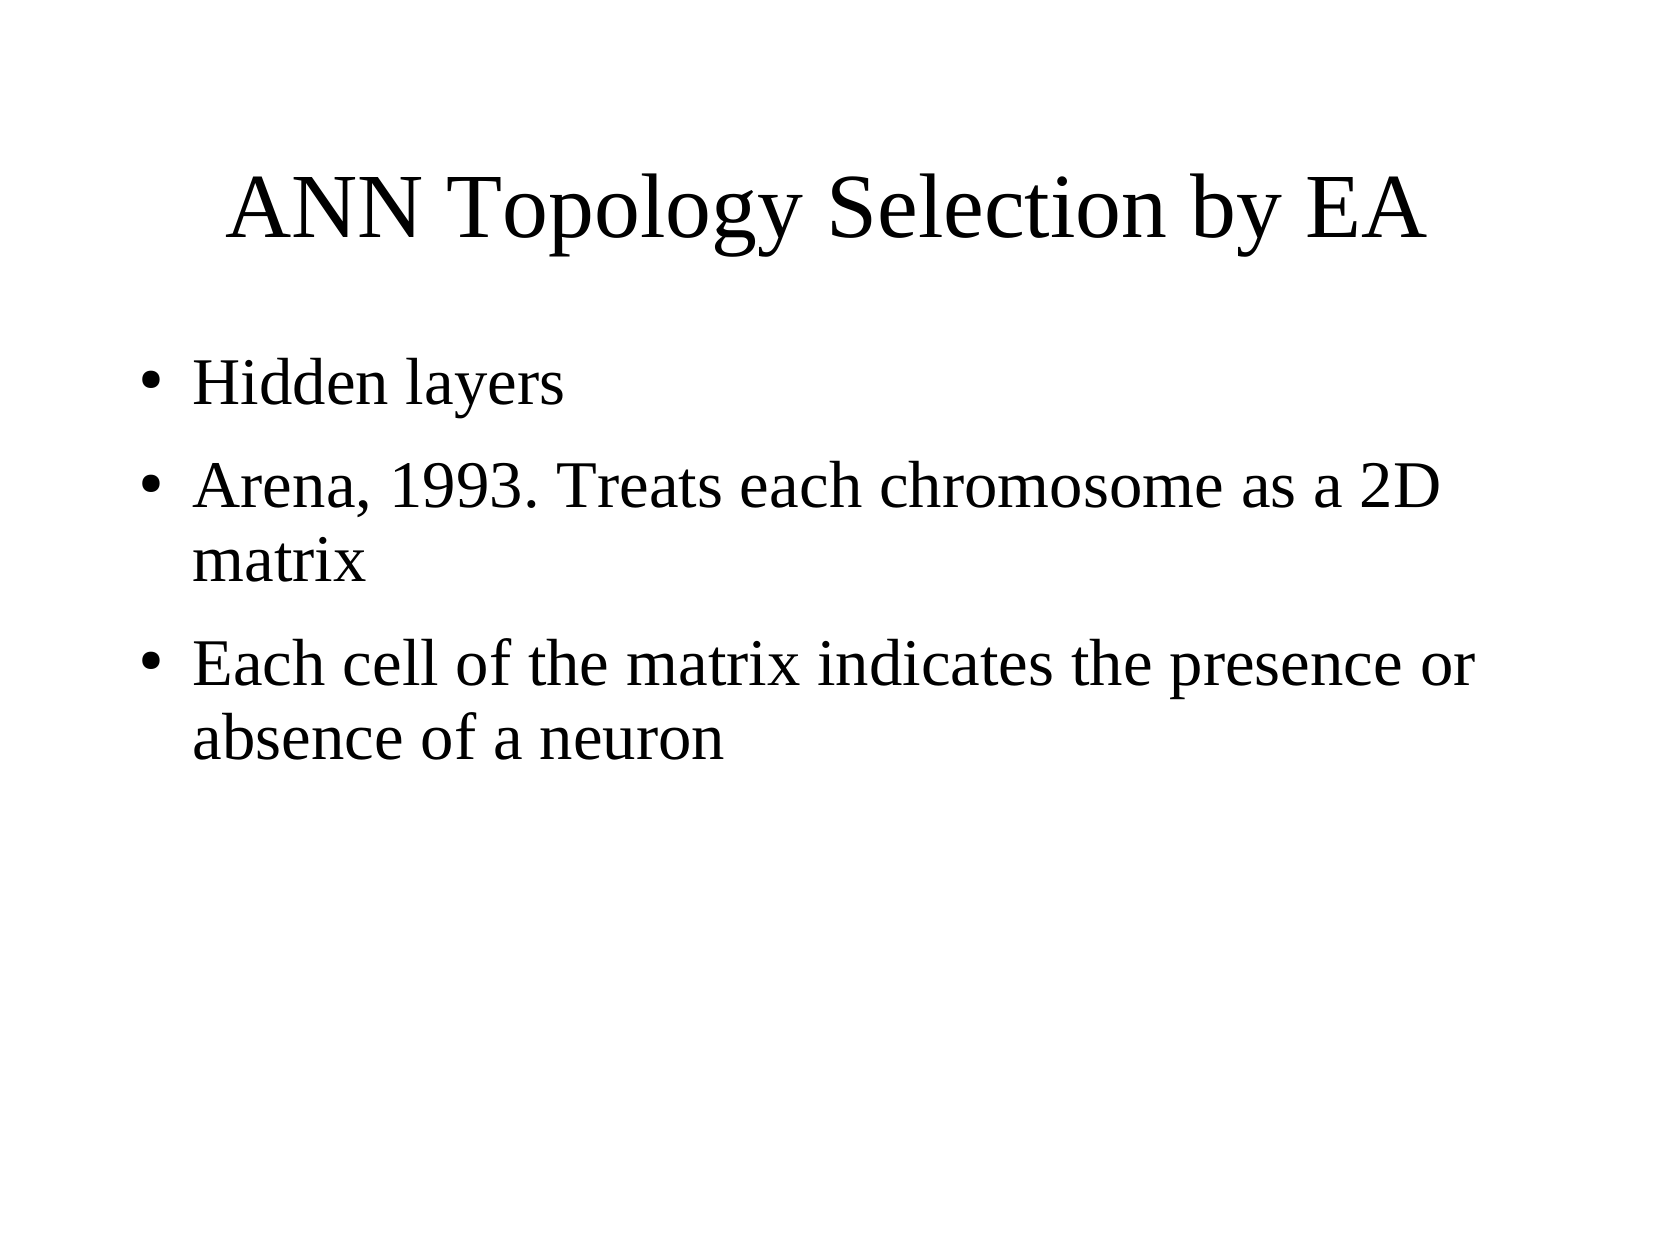

# ANN Topology Selection by EA
Hidden layers
Arena, 1993. Treats each chromosome as a 2D matrix
Each cell of the matrix indicates the presence or absence of a neuron